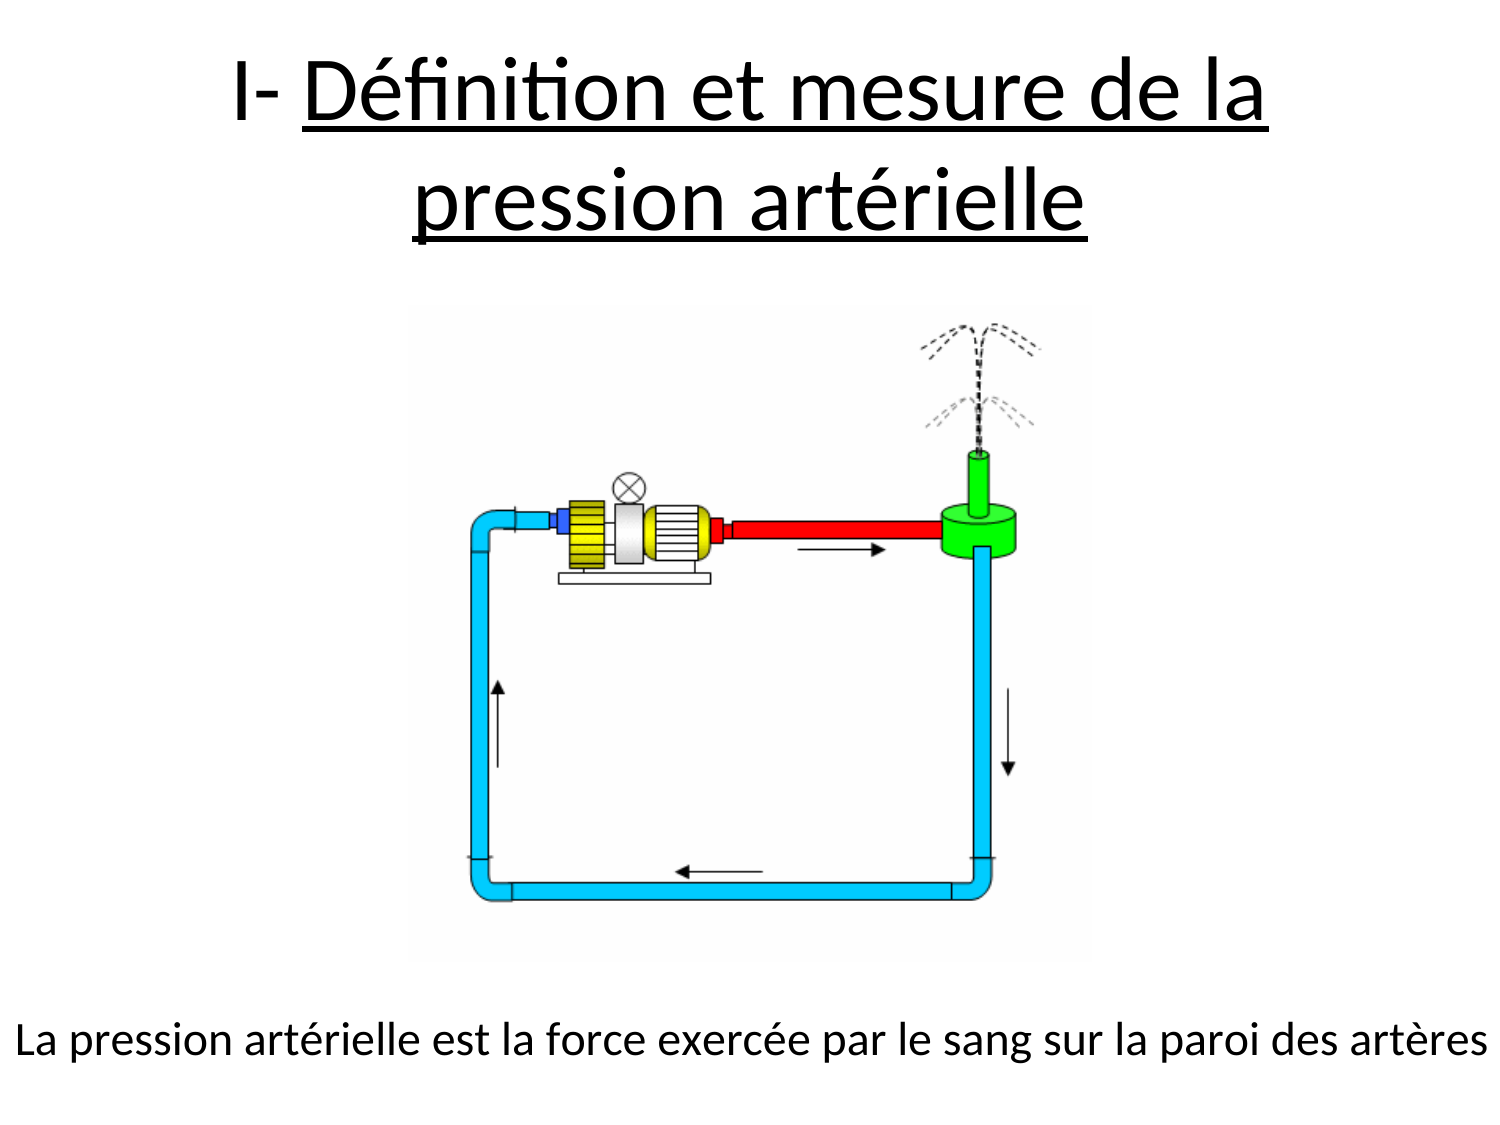

# I- Définition et mesure de la pression artérielle
La pression artérielle est la force exercée par le sang sur la paroi des artères